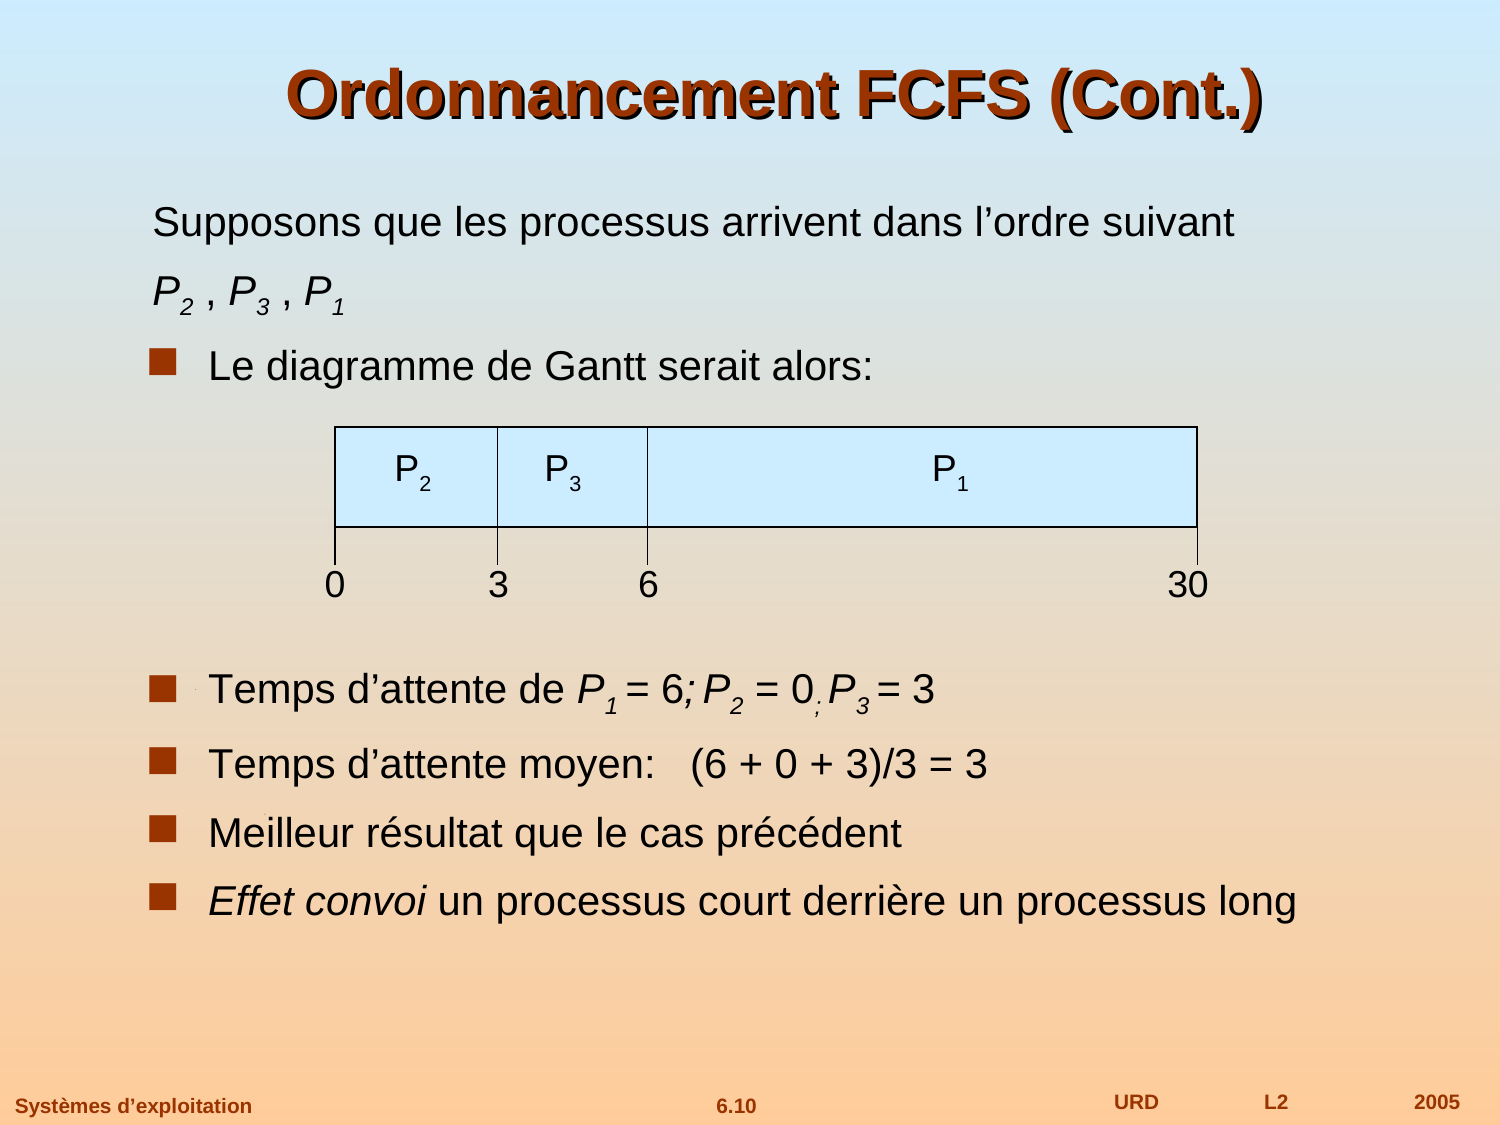

# Ordonnancement FCFS (Cont.)
Supposons que les processus arrivent dans l’ordre suivant
P2 , P3 , P1
Le diagramme de Gantt serait alors:
Temps d’attente de P1 = 6; P2 = 0; P3 = 3
Temps d’attente moyen: (6 + 0 + 3)/3 = 3
Meilleur résultat que le cas précédent
Effet convoi un processus court derrière un processus long
P2
P3
P1
0
3
6
30